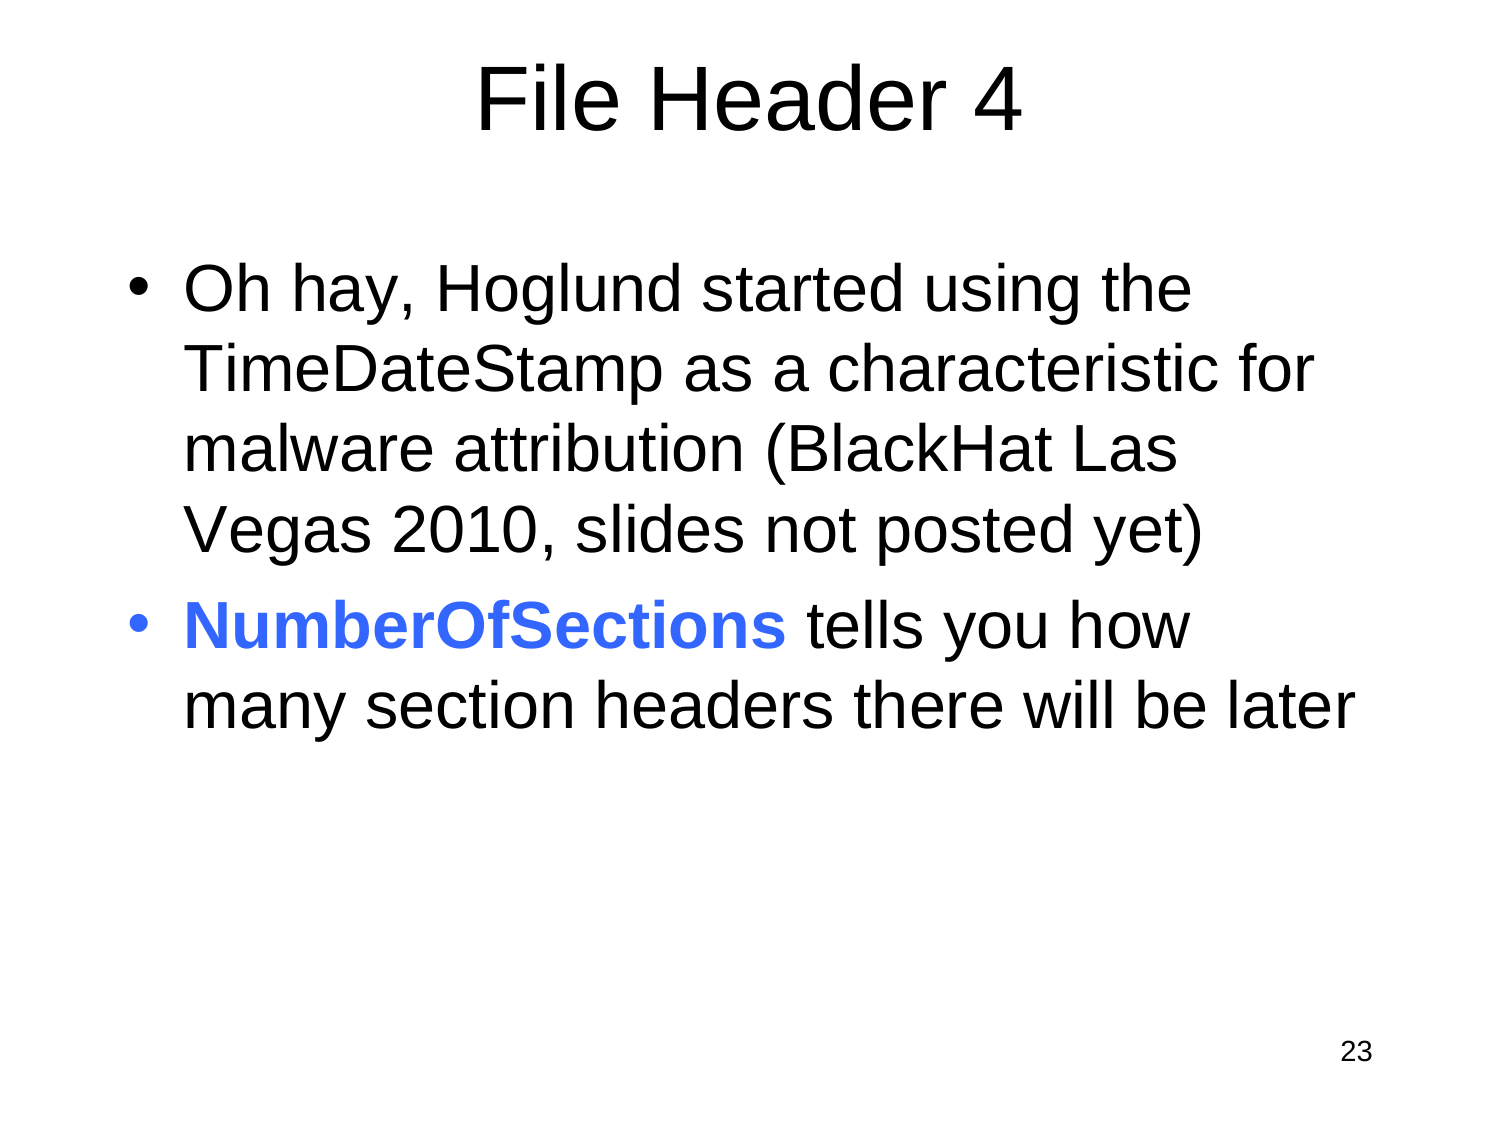

# File Header 4
Oh hay, Hoglund started using the TimeDateStamp as a characteristic for malware attribution (BlackHat Las Vegas 2010, slides not posted yet)
NumberOfSections tells you how many section headers there will be later